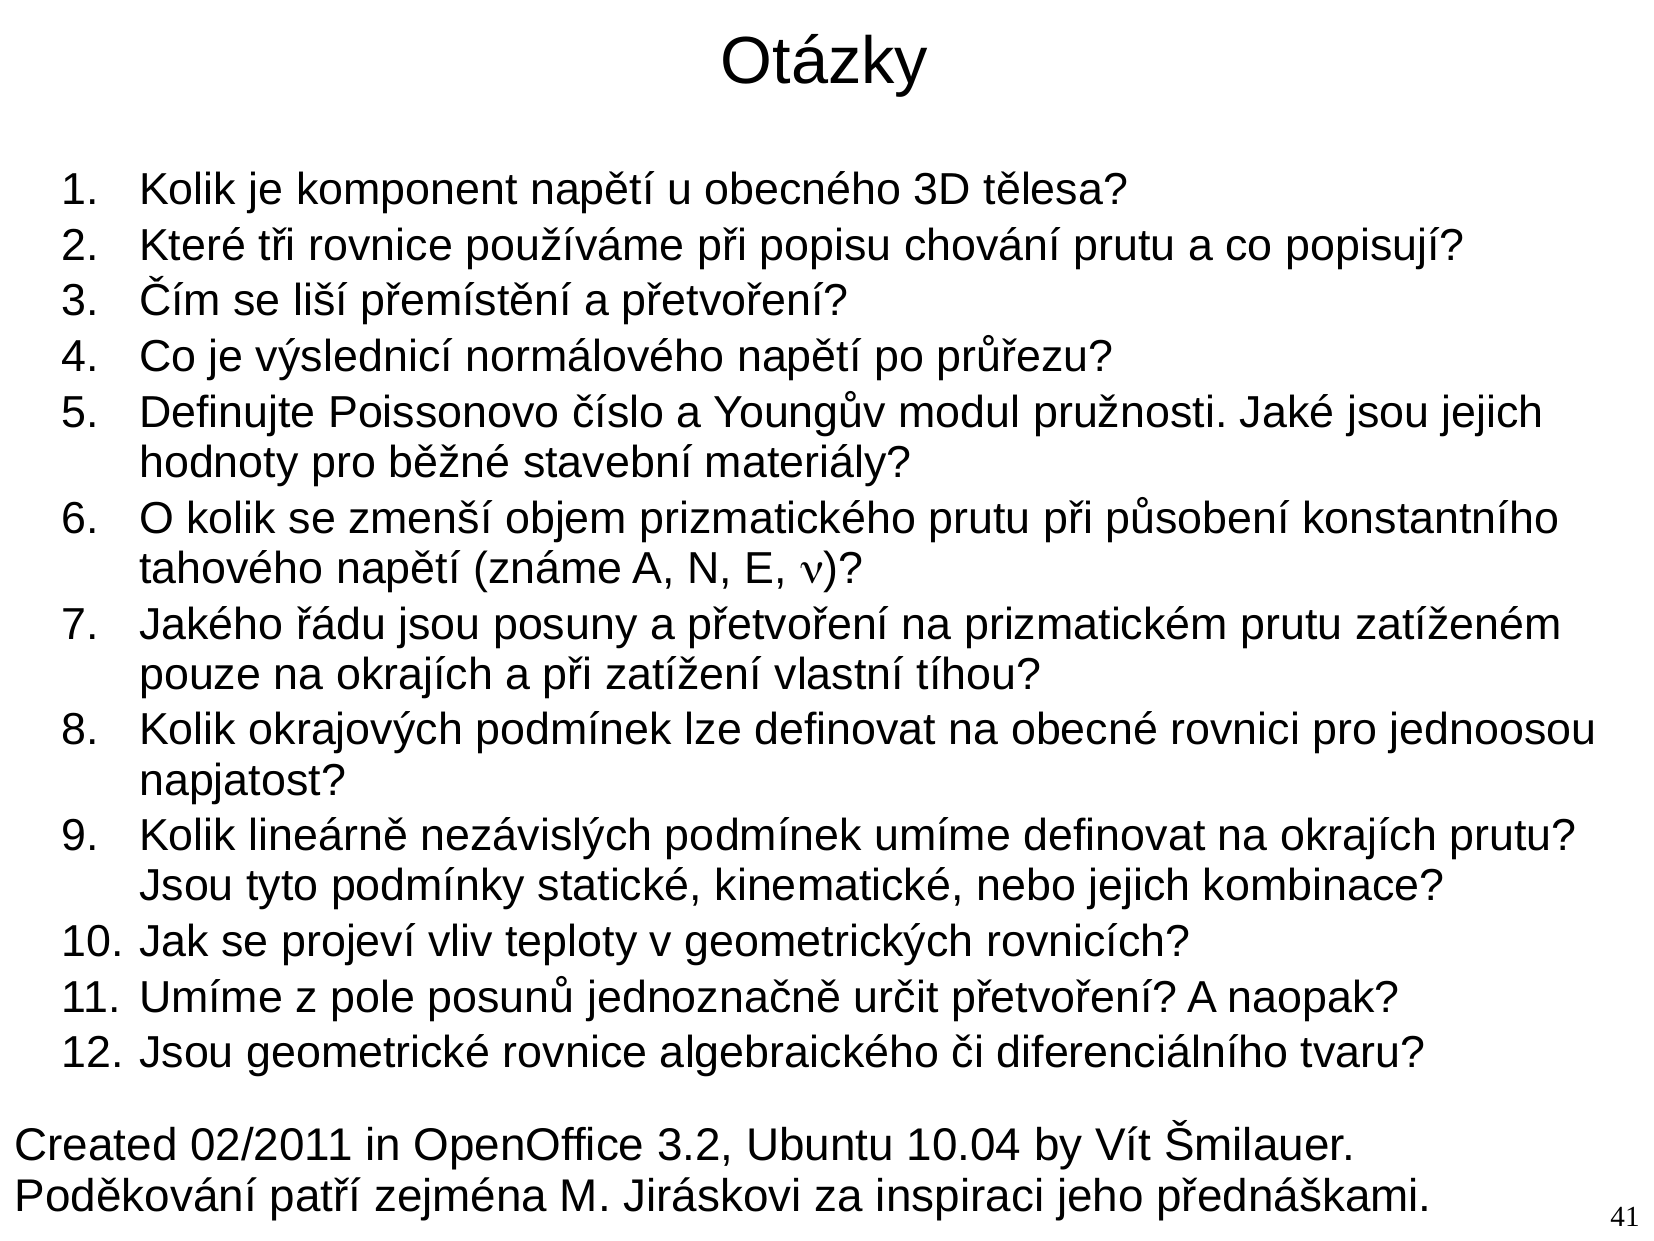

# Otázky
Kolik je komponent napětí u obecného 3D tělesa?
Které tři rovnice používáme při popisu chování prutu a co popisují?
Čím se liší přemístění a přetvoření?
Co je výslednicí normálového napětí po průřezu?
Definujte Poissonovo číslo a Youngův modul pružnosti. Jaké jsou jejich hodnoty pro běžné stavební materiály?
O kolik se zmenší objem prizmatického prutu při působení konstantního tahového napětí (známe A, N, E, n)?
Jakého řádu jsou posuny a přetvoření na prizmatickém prutu zatíženém pouze na okrajích a při zatížení vlastní tíhou?
Kolik okrajových podmínek lze definovat na obecné rovnici pro jednoosou napjatost?
Kolik lineárně nezávislých podmínek umíme definovat na okrajích prutu? Jsou tyto podmínky statické, kinematické, nebo jejich kombinace?
Jak se projeví vliv teploty v geometrických rovnicích?
Umíme z pole posunů jednoznačně určit přetvoření? A naopak?
Jsou geometrické rovnice algebraického či diferenciálního tvaru?
Created 02/2011 in OpenOffice 3.2, Ubuntu 10.04 by Vít Šmilauer. Poděkování patří zejména M. Jiráskovi za inspiraci jeho přednáškami.
41